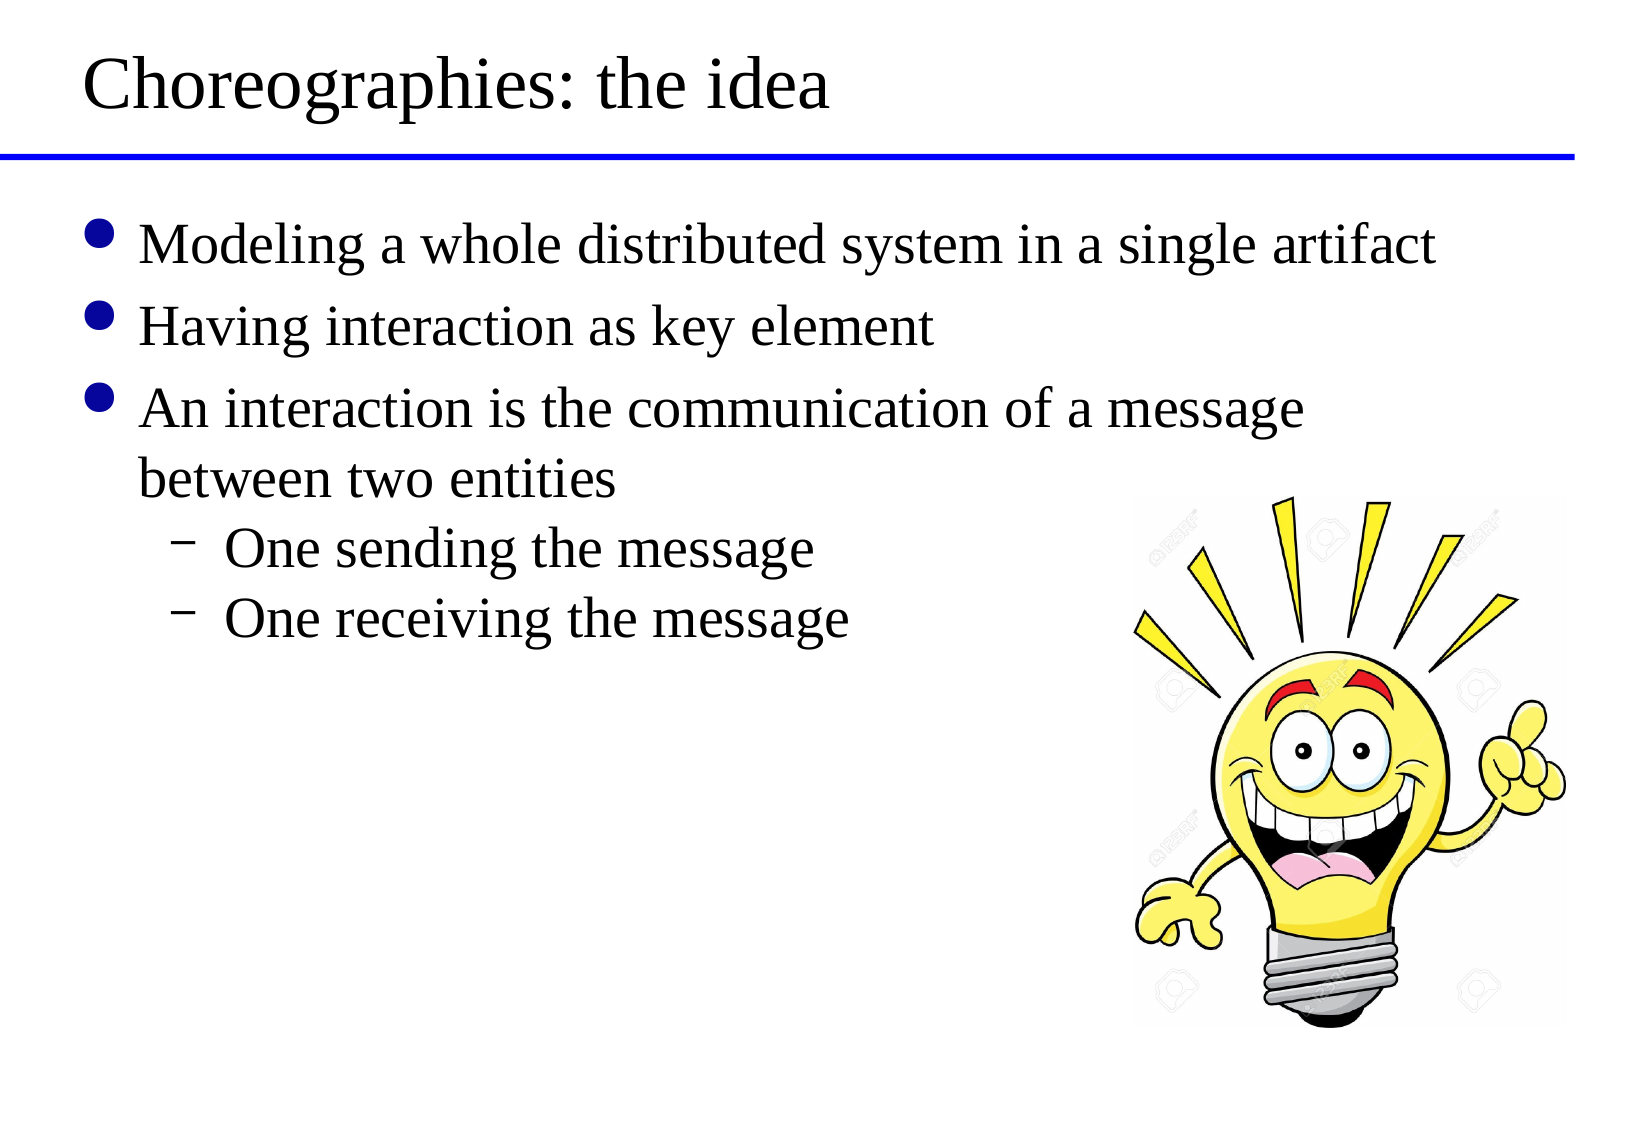

# Choreographies: the idea
Modeling a whole distributed system in a single artifact
Having interaction as key element
An interaction is the communication of a message between two entities
One sending the message
One receiving the message